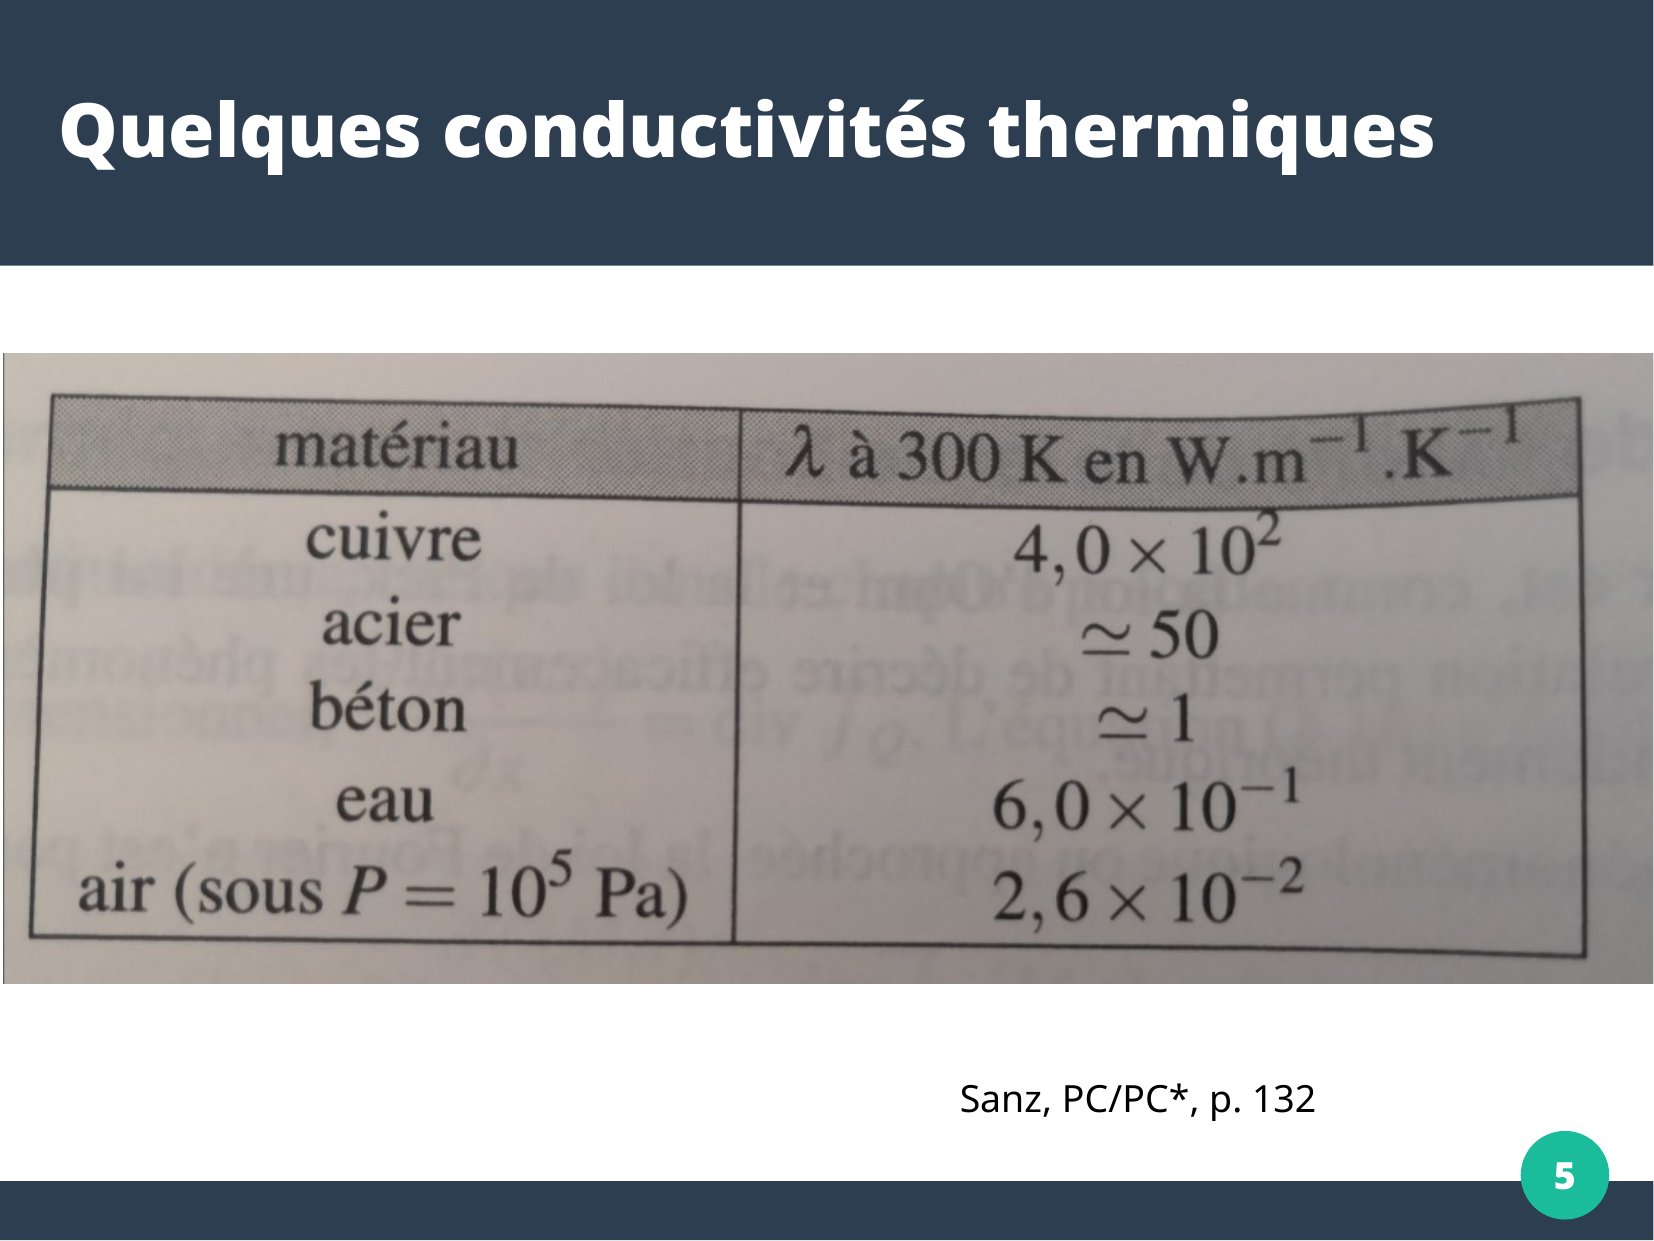

# Quelques conductivités thermiques
Sanz, PC/PC*, p. 132
5